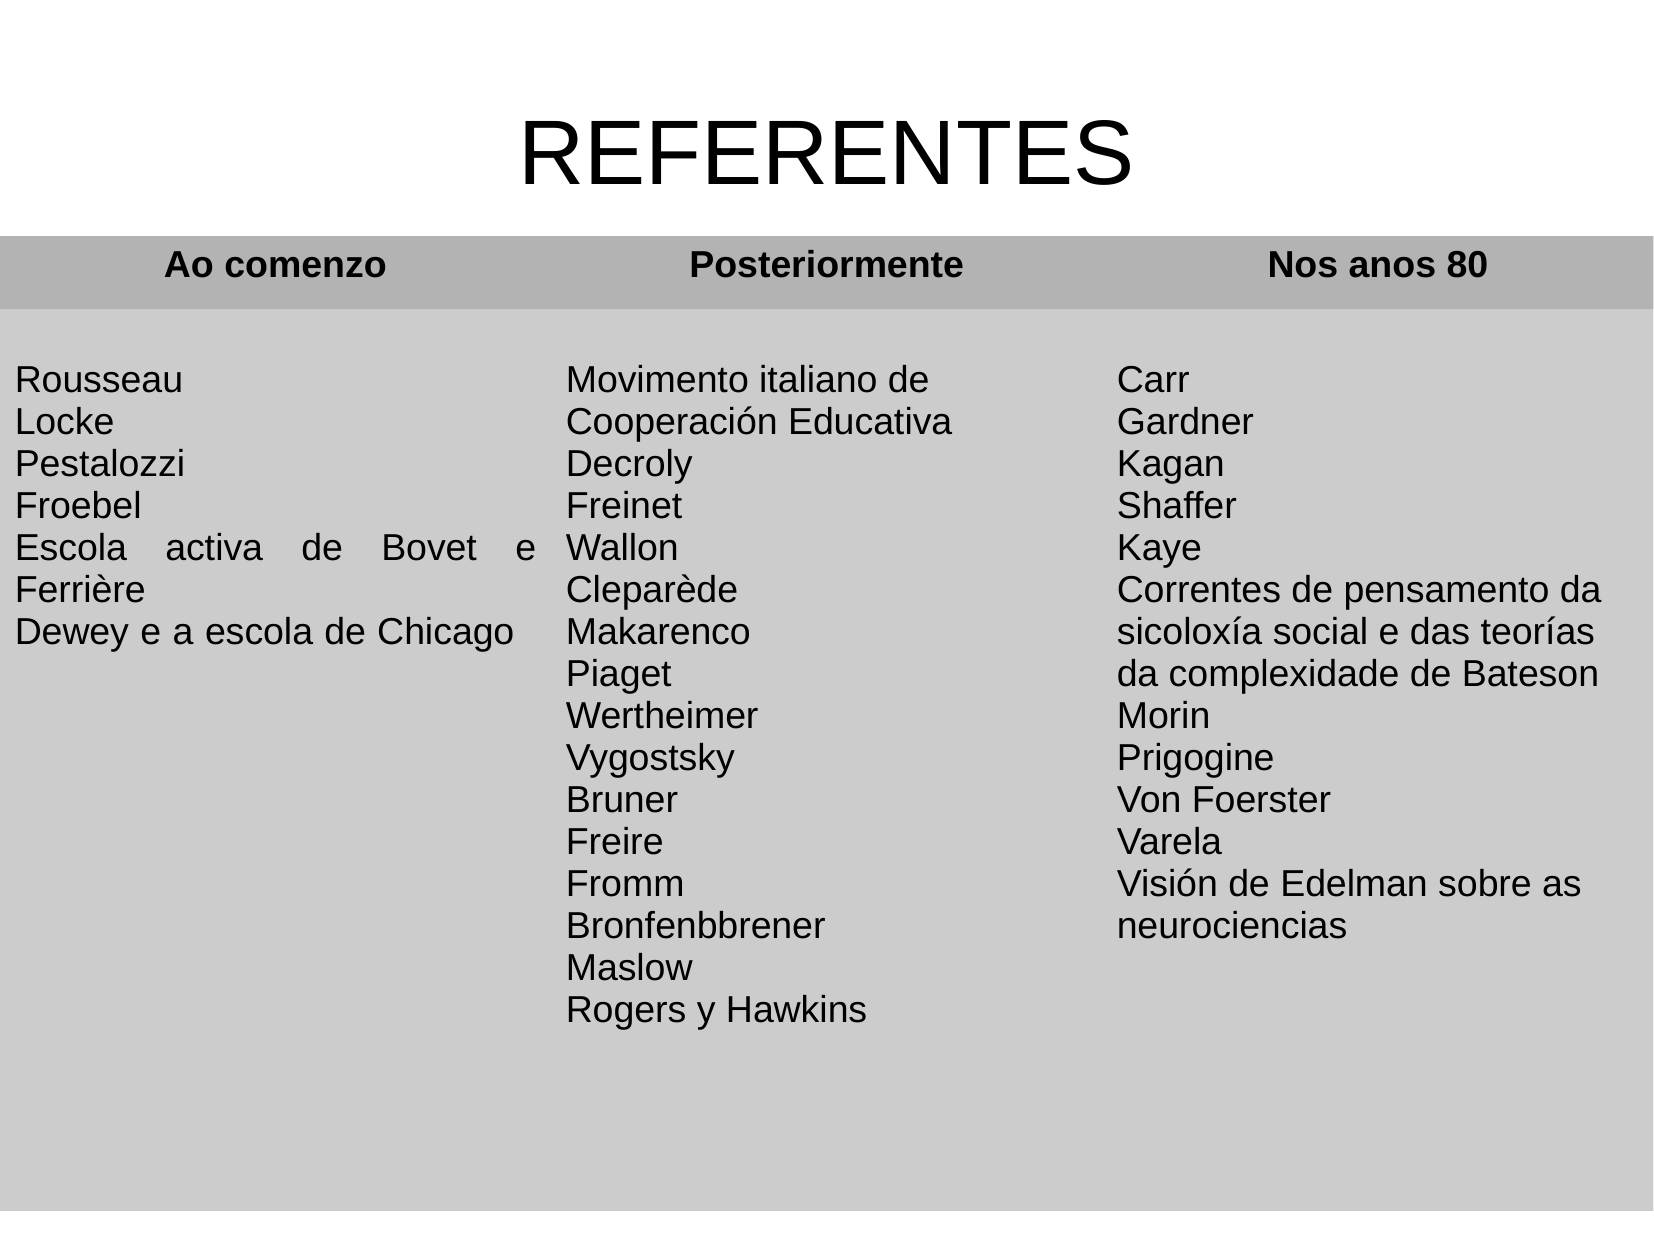

# REFERENTES
| Ao comenzo | Posteriormente | Nos anos 80 |
| --- | --- | --- |
| Rousseau Locke Pestalozzi Froebel Escola activa de Bovet e Ferrière Dewey e a escola de Chicago | Movimento italiano de Cooperación Educativa Decroly Freinet Wallon Cleparède Makarenco Piaget Wertheimer Vygostsky Bruner Freire Fromm Bronfenbbrener Maslow Rogers y Hawkins | Carr Gardner Kagan Shaffer Kaye Correntes de pensamento da sicoloxía social e das teorías da complexidade de Bateson Morin Prigogine Von Foerster Varela Visión de Edelman sobre as neurociencias |